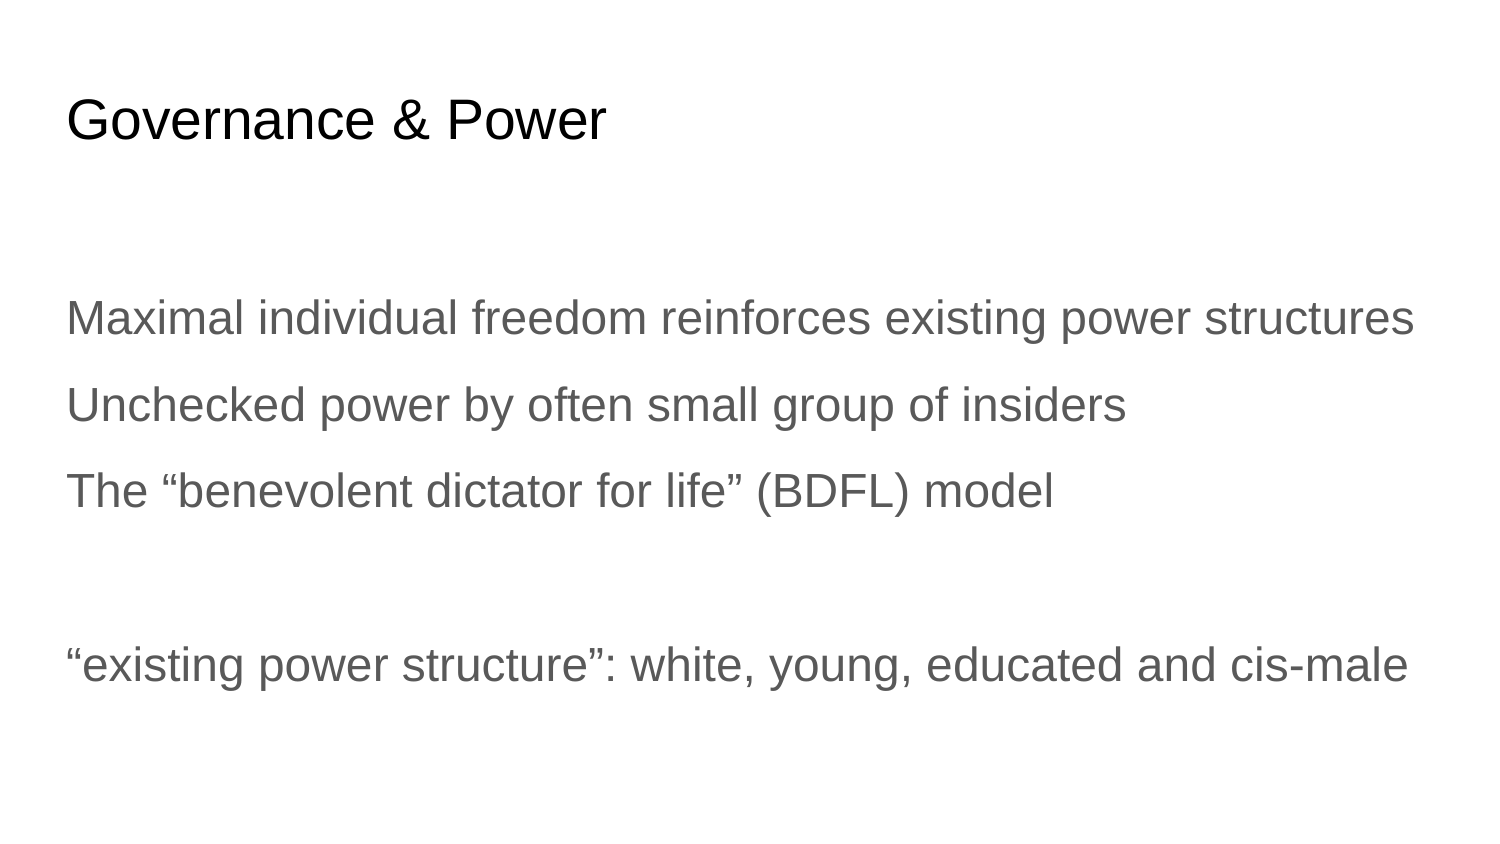

# Governance & Power
Maximal individual freedom reinforces existing power structures
Unchecked power by often small group of insiders
The “benevolent dictator for life” (BDFL) model
“existing power structure”: white, young, educated and cis-male